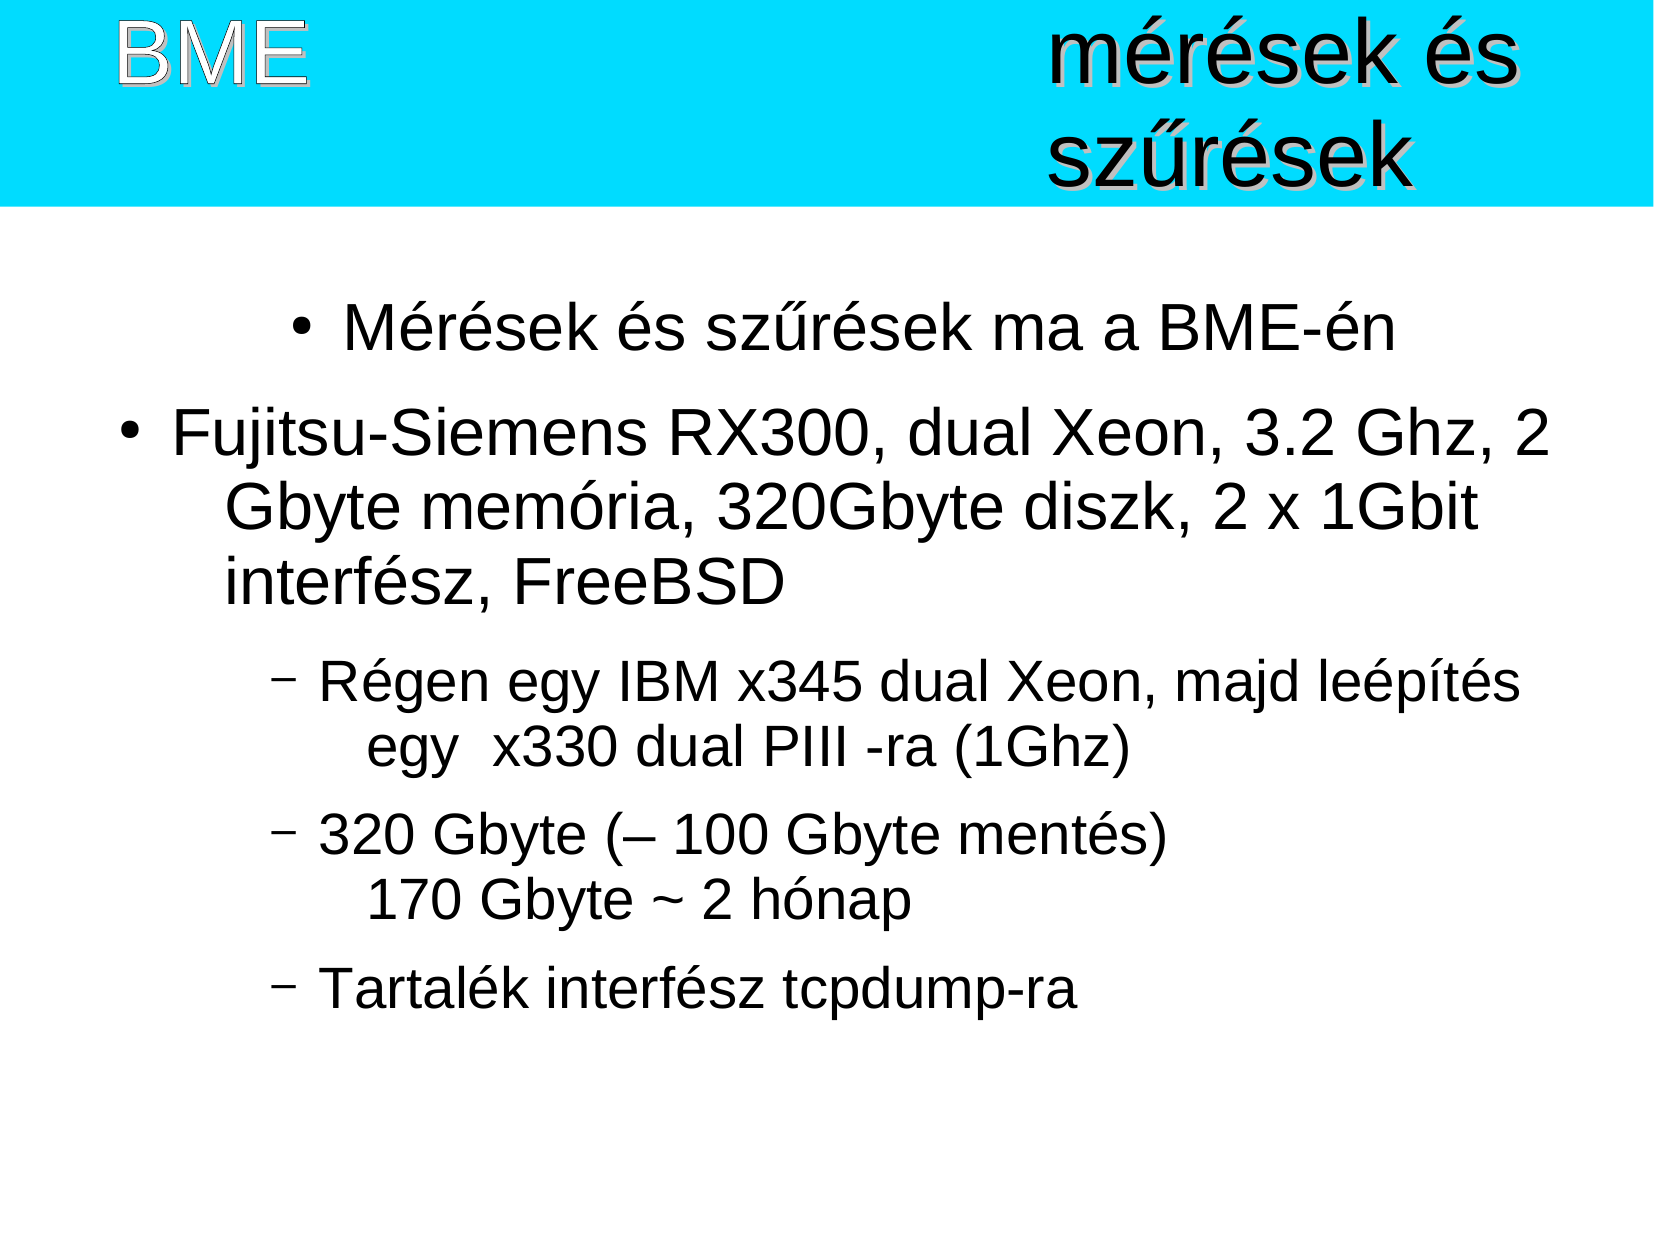

BME	mérések és 				szűrések
# Mérések és szűrések ma a BME-én
Fujitsu-Siemens RX300, dual Xeon, 3.2 Ghz, 2 Gbyte memória, 320Gbyte diszk, 2 x 1Gbit interfész, FreeBSD
Régen egy IBM x345 dual Xeon, majd leépítés egy x330 dual PIII -ra (1Ghz)
320 Gbyte (– 100 Gbyte mentés)
170 Gbyte ~ 2 hónap
Tartalék interfész tcpdump-ra